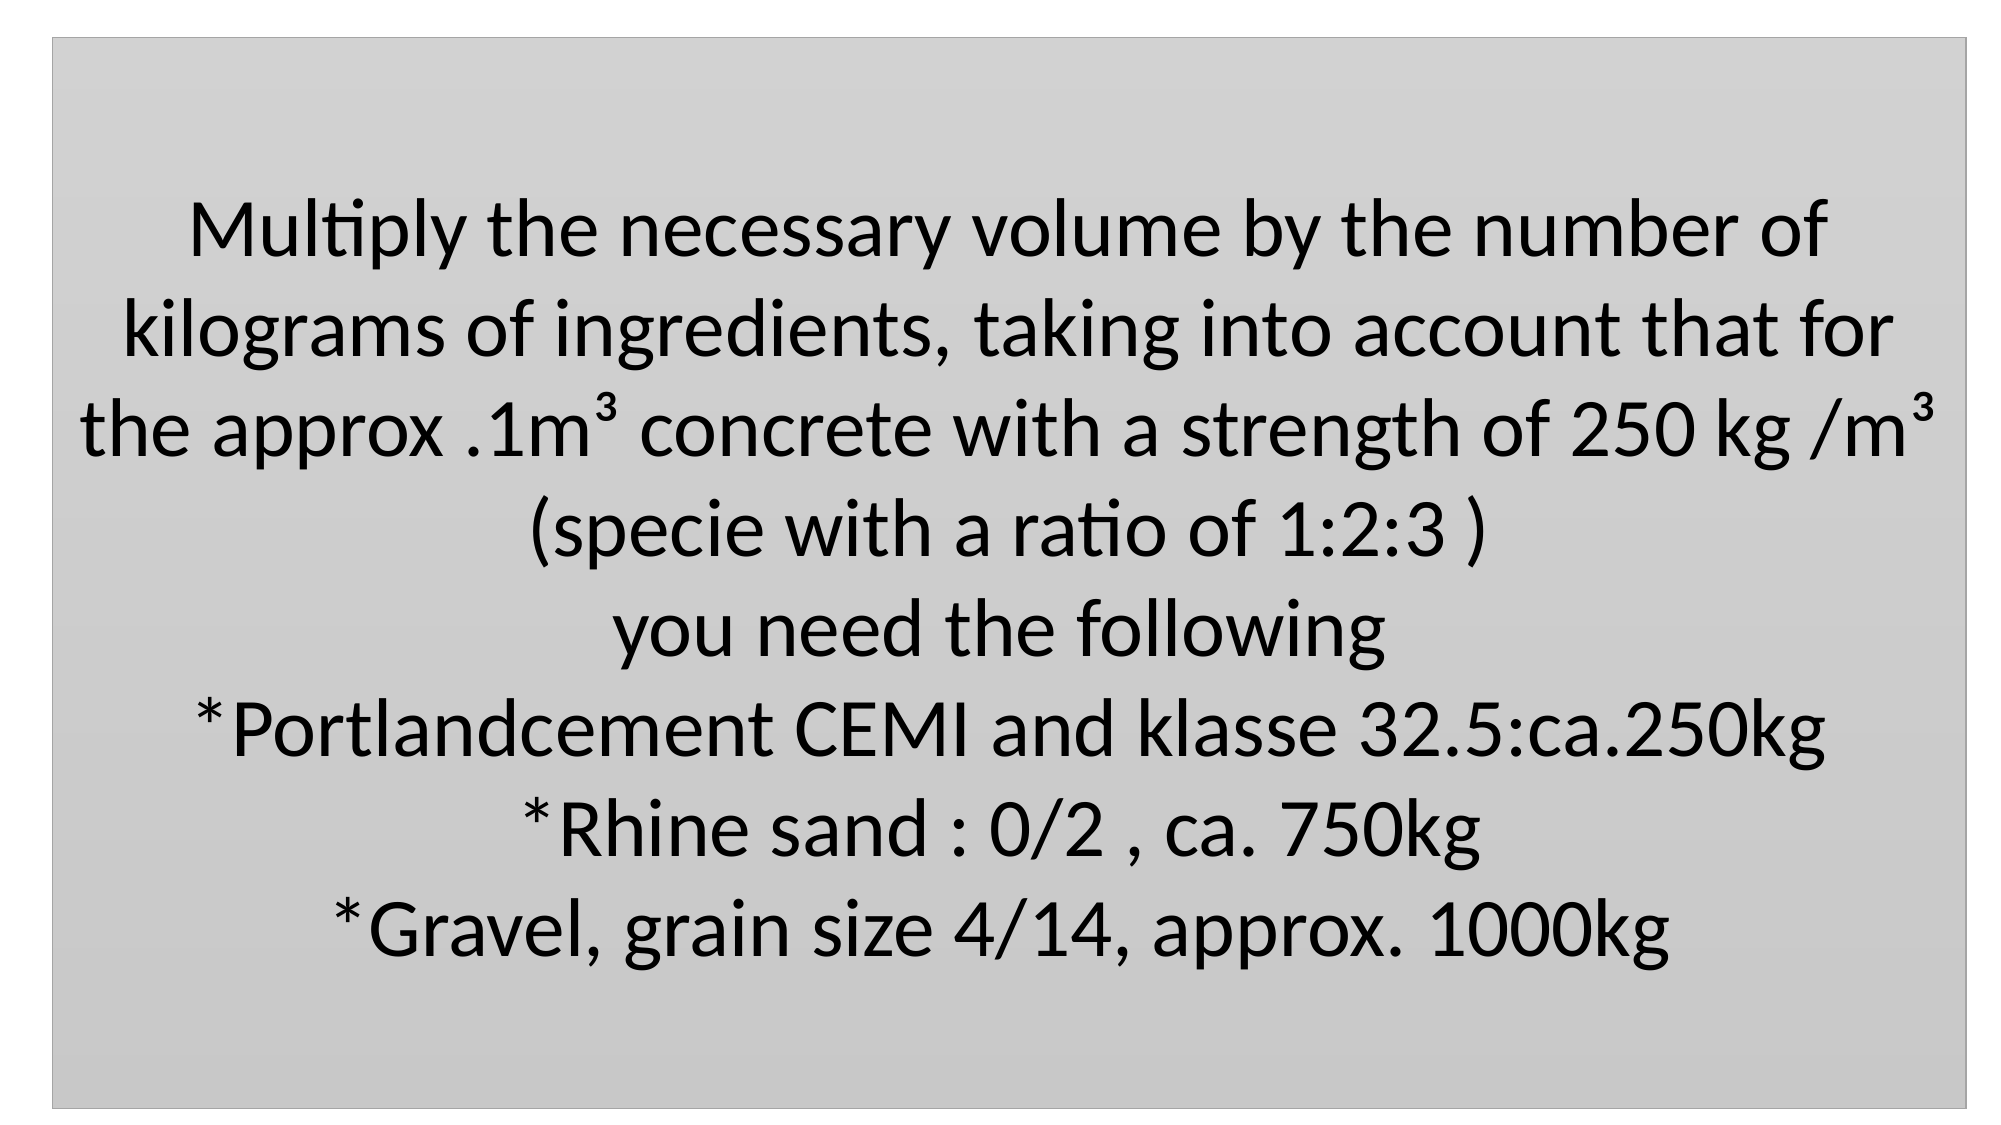

Multiply the necessary volume by the number of kilograms of ingredients, taking into account that for the approx .1m³ concrete with a strength of 250 kg /m³ (specie with a ratio of 1:2:3 )
you need the following
*Portlandcement CEMI and klasse 32.5:ca.250kg
*Rhine sand : 0/2 , ca. 750kg
*Gravel, grain size 4/14, approx. 1000kg